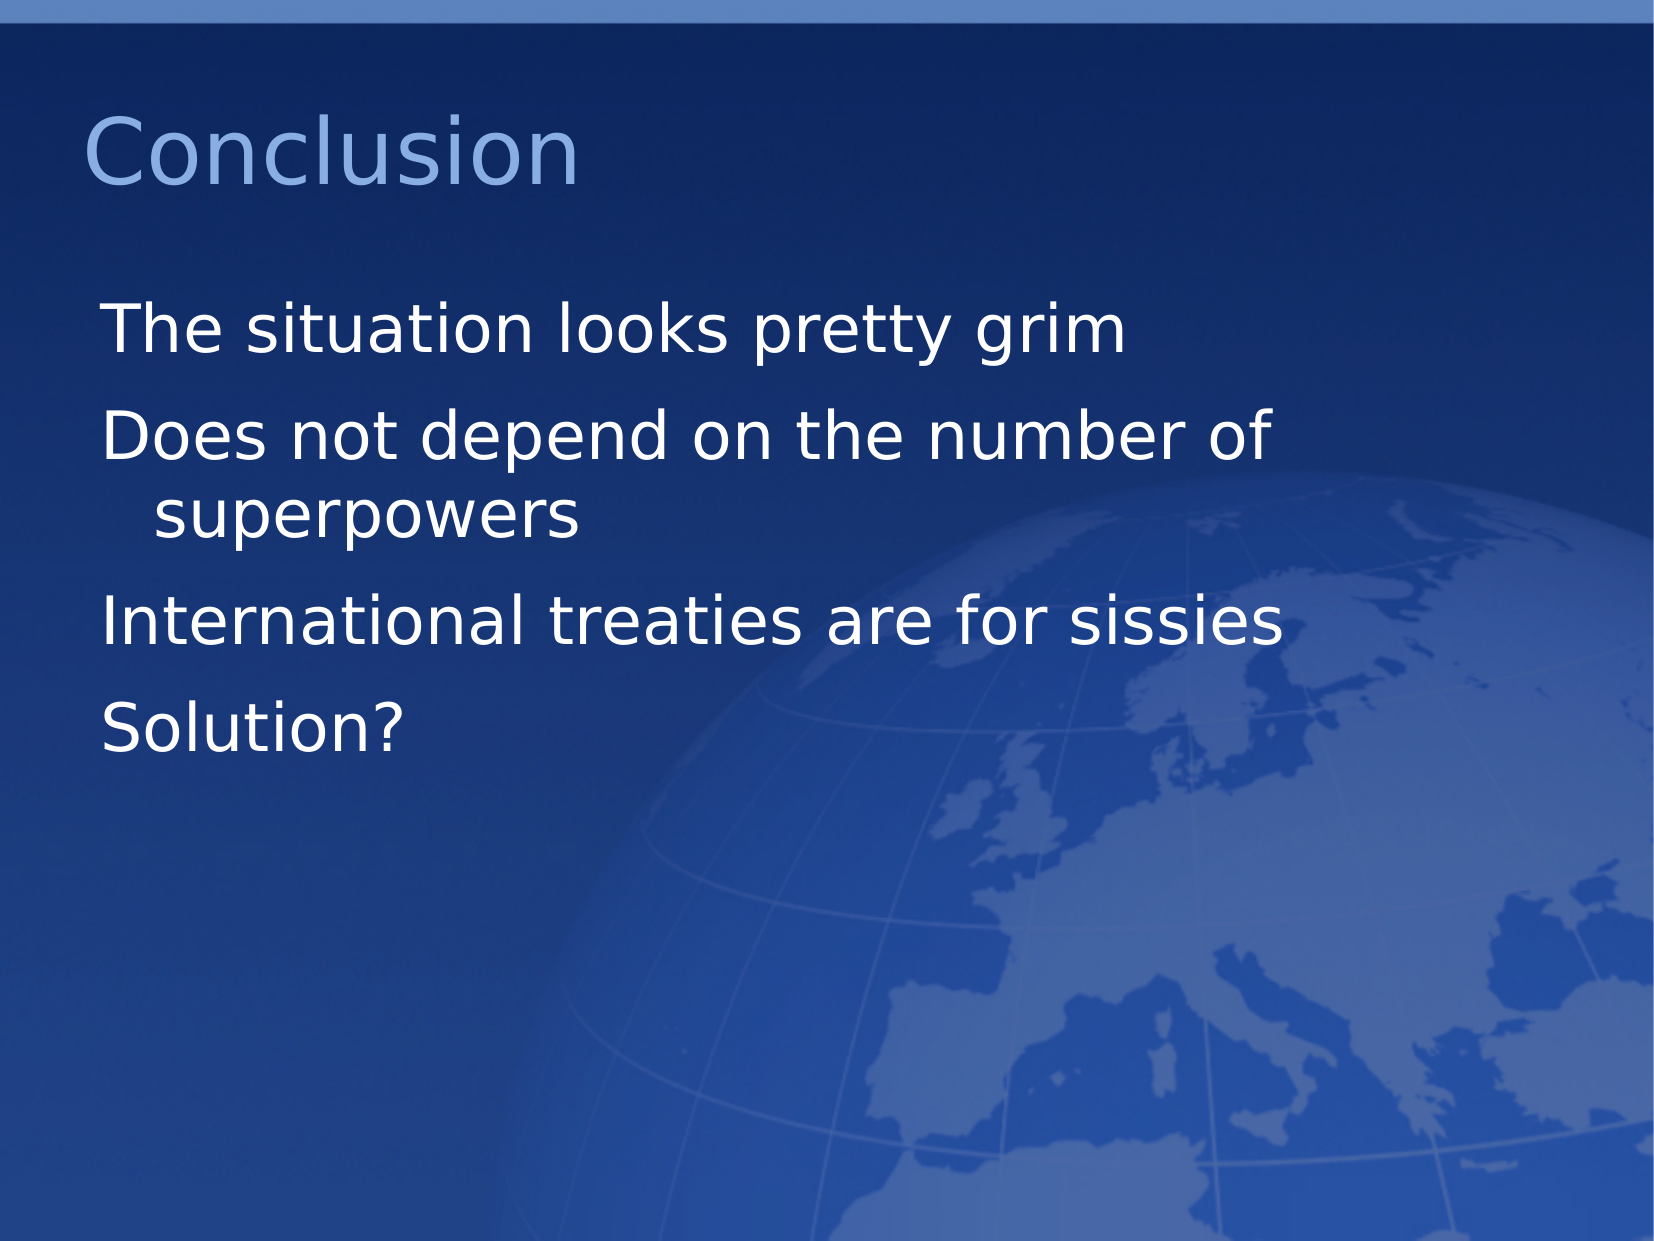

# Conclusion
The situation looks pretty grim
Does not depend on the number of superpowers
International treaties are for sissies
Solution?